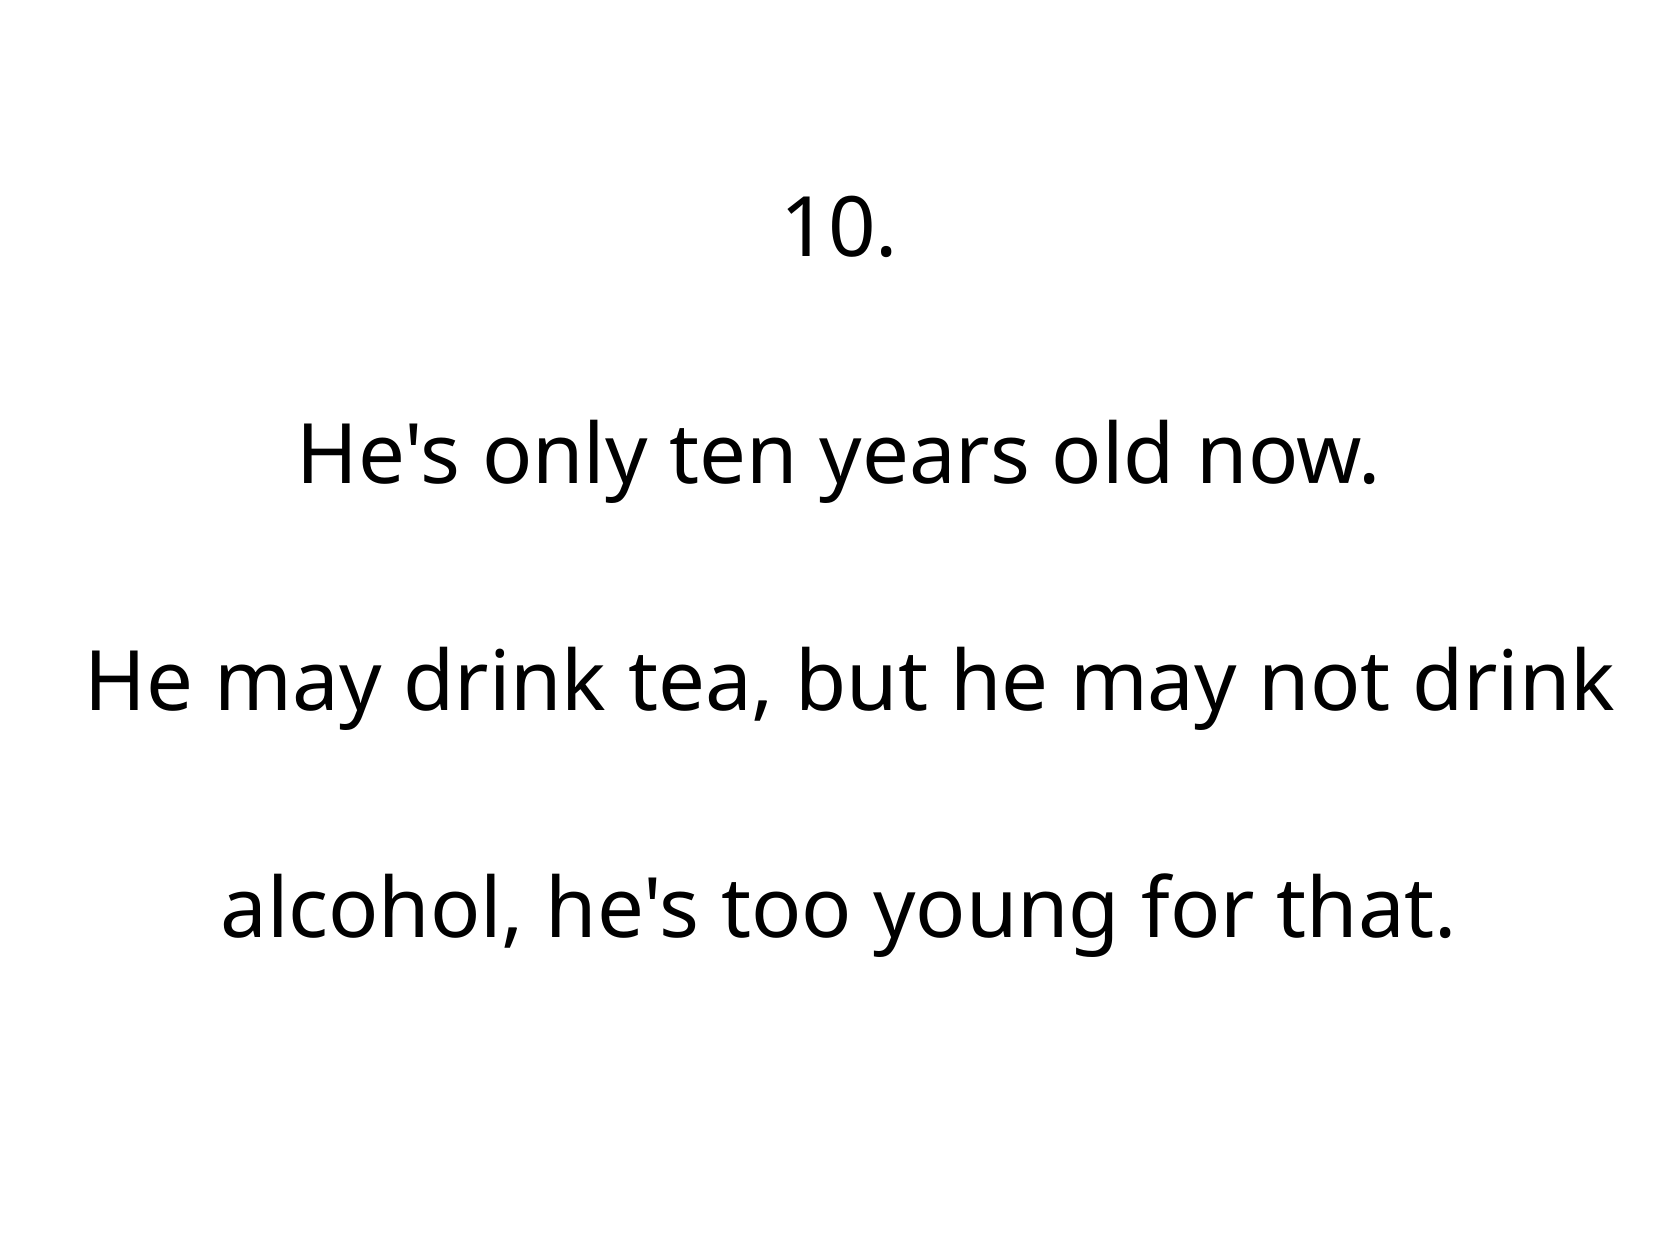

10.
He's only ten years old now.
He may drink tea, but he may not drink alcohol, he's too young for that.